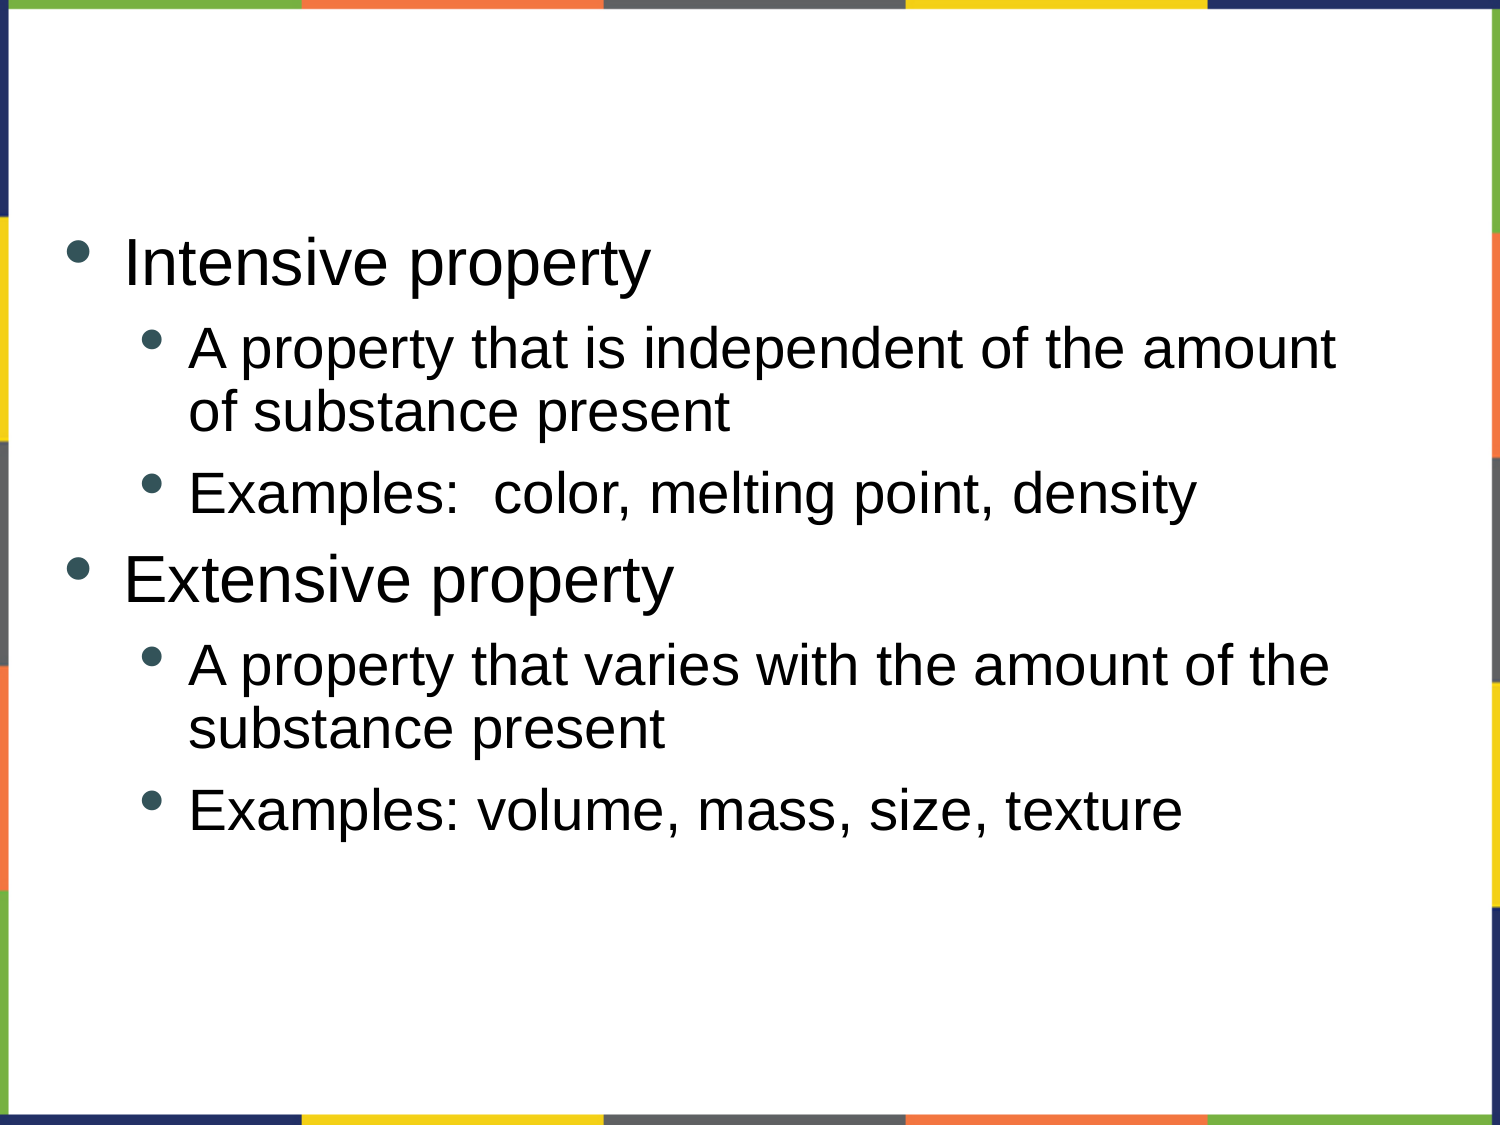

Intensive property
A property that is independent of the amount of substance present
Examples: color, melting point, density
Extensive property
A property that varies with the amount of the substance present
Examples: volume, mass, size, texture